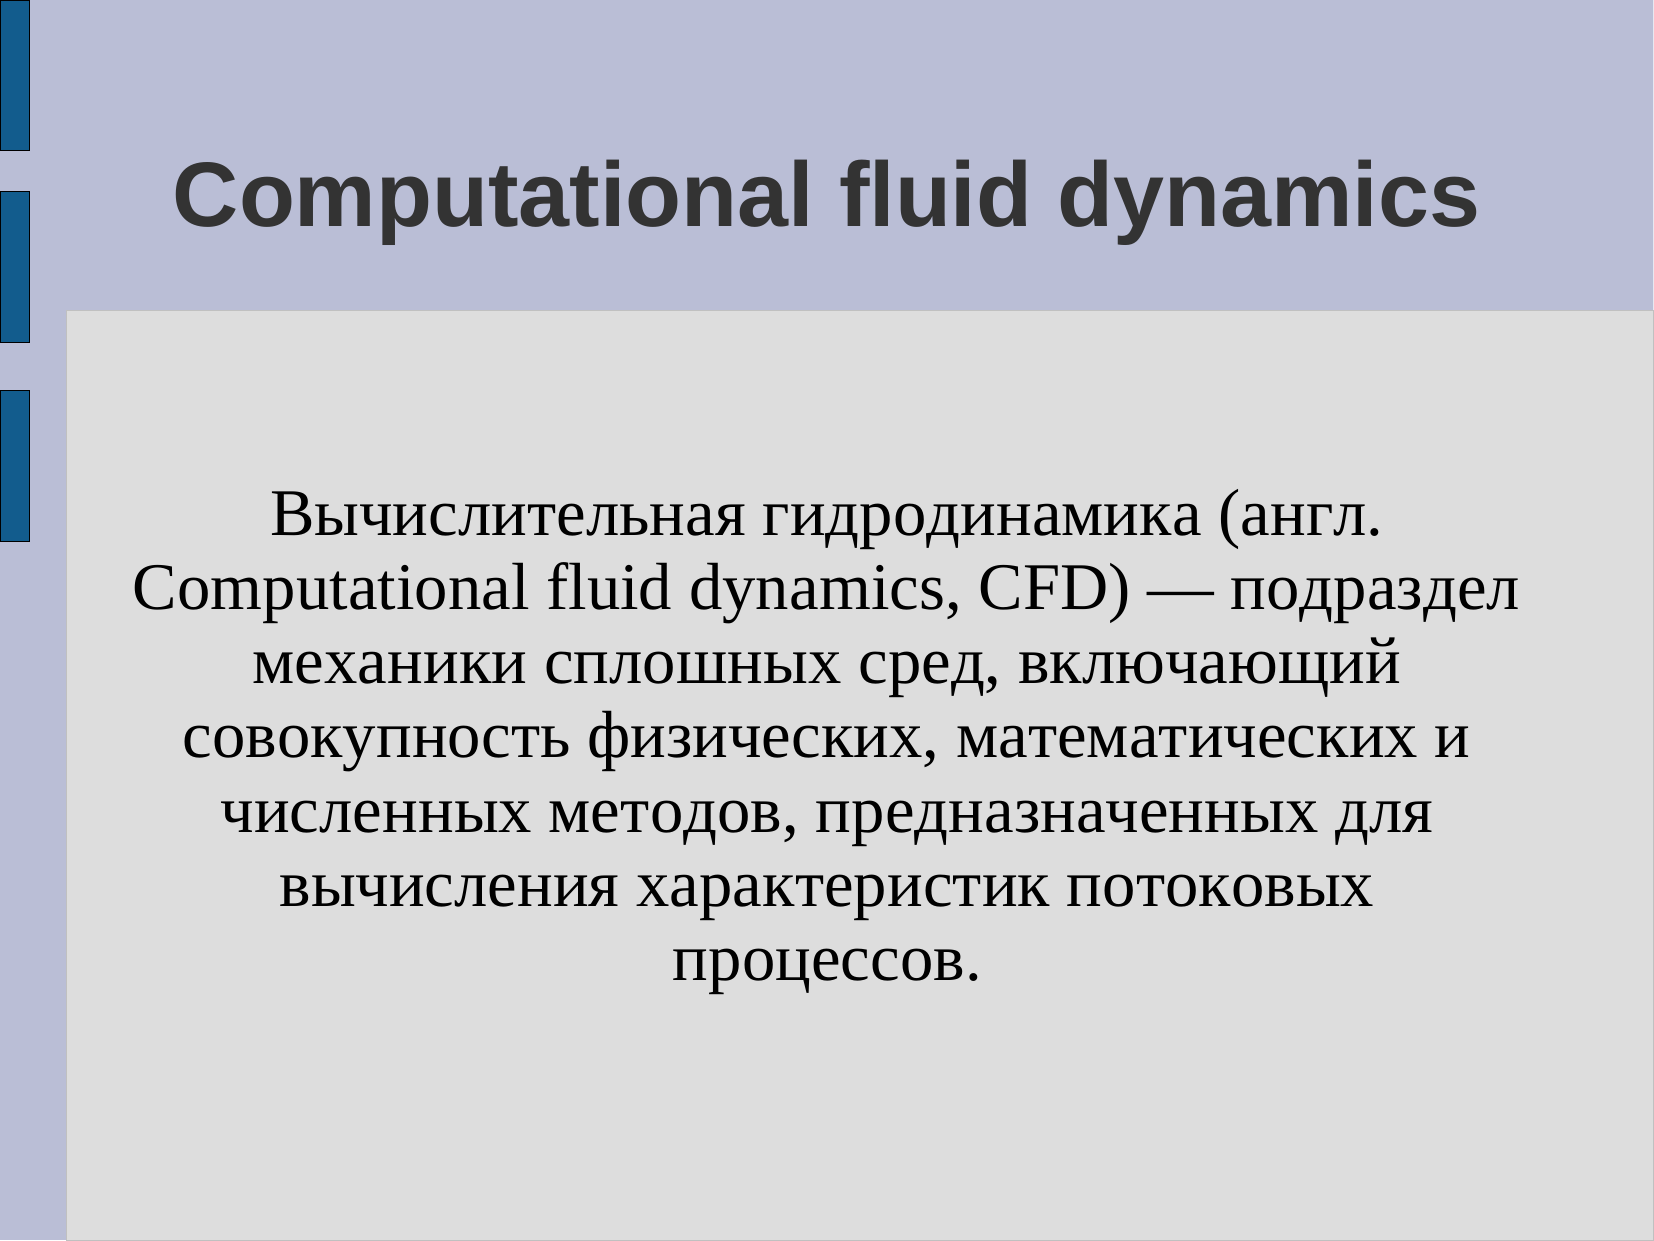

Computational fluid dynamics
# Вычислительная гидродинамика (англ. Computational fluid dynamics, CFD) — подраздел механики сплошных сред, включающий совокупность физических, математических и численных методов, предназначенных для вычисления характеристик потоковых процессов.